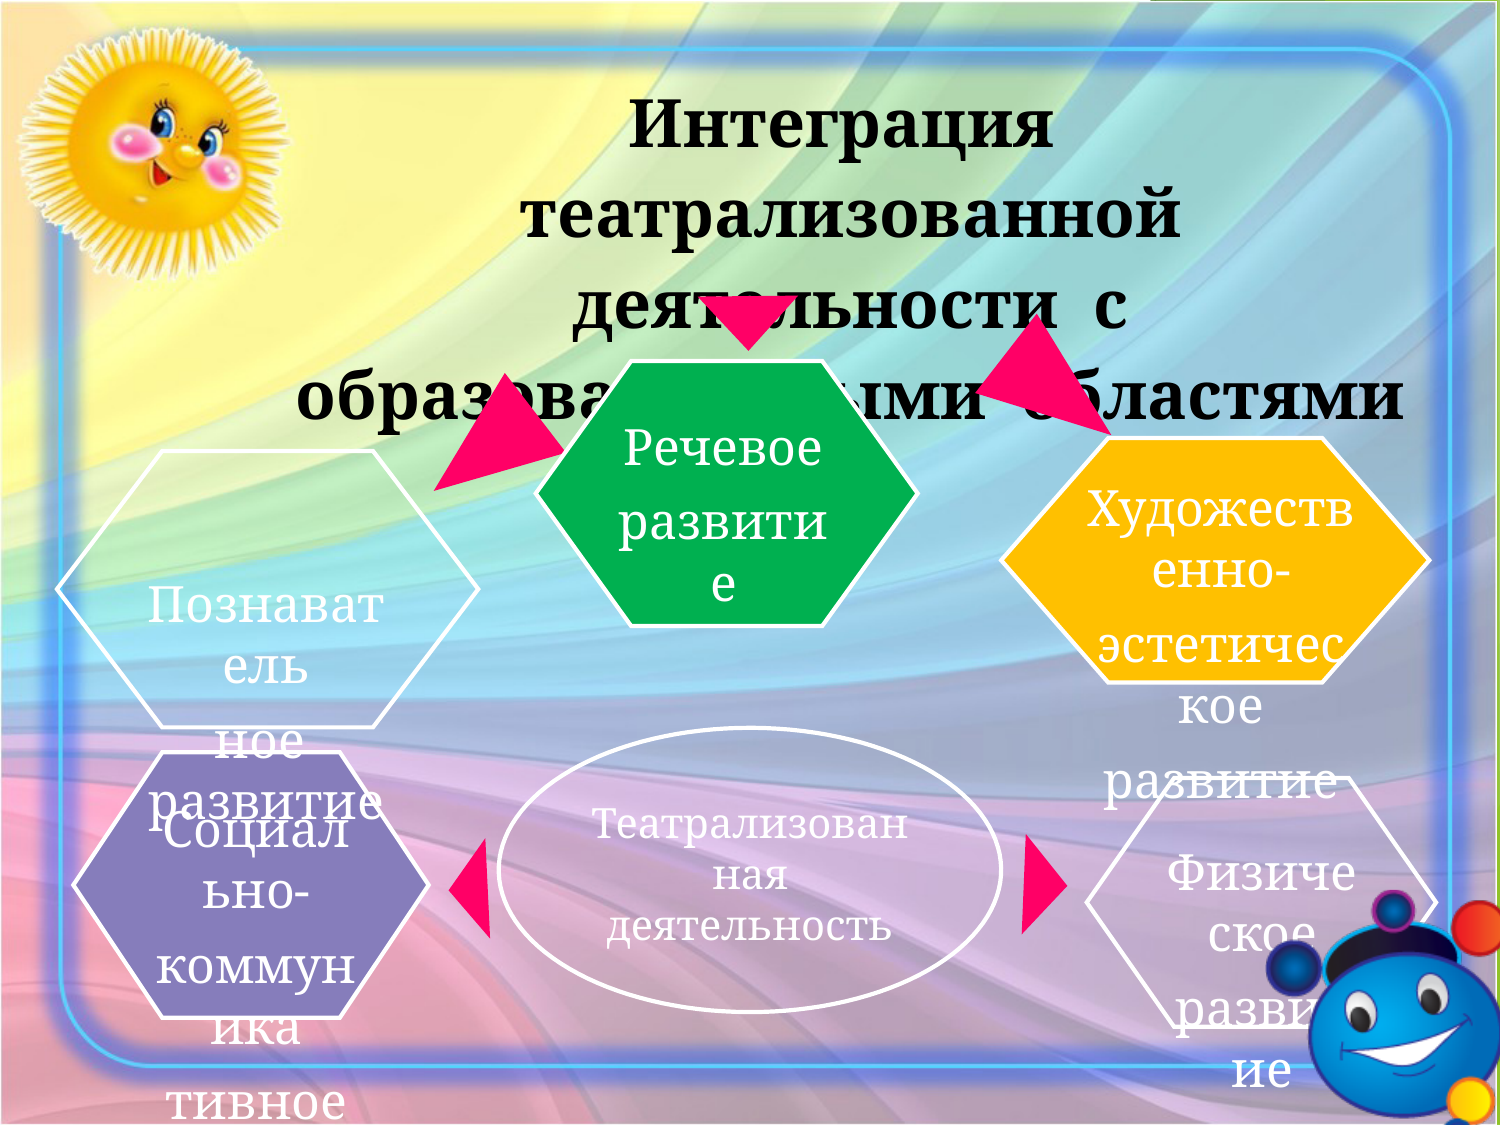

Интеграция театрализованной деятельности с образовательными областями
Речевое
развитие
Художественно-
эстетическое
развитие
Познаватель
ное развитие
Театрализованная деятельность
Социально-
коммуника
тивное
развитие
Физическое
развитие